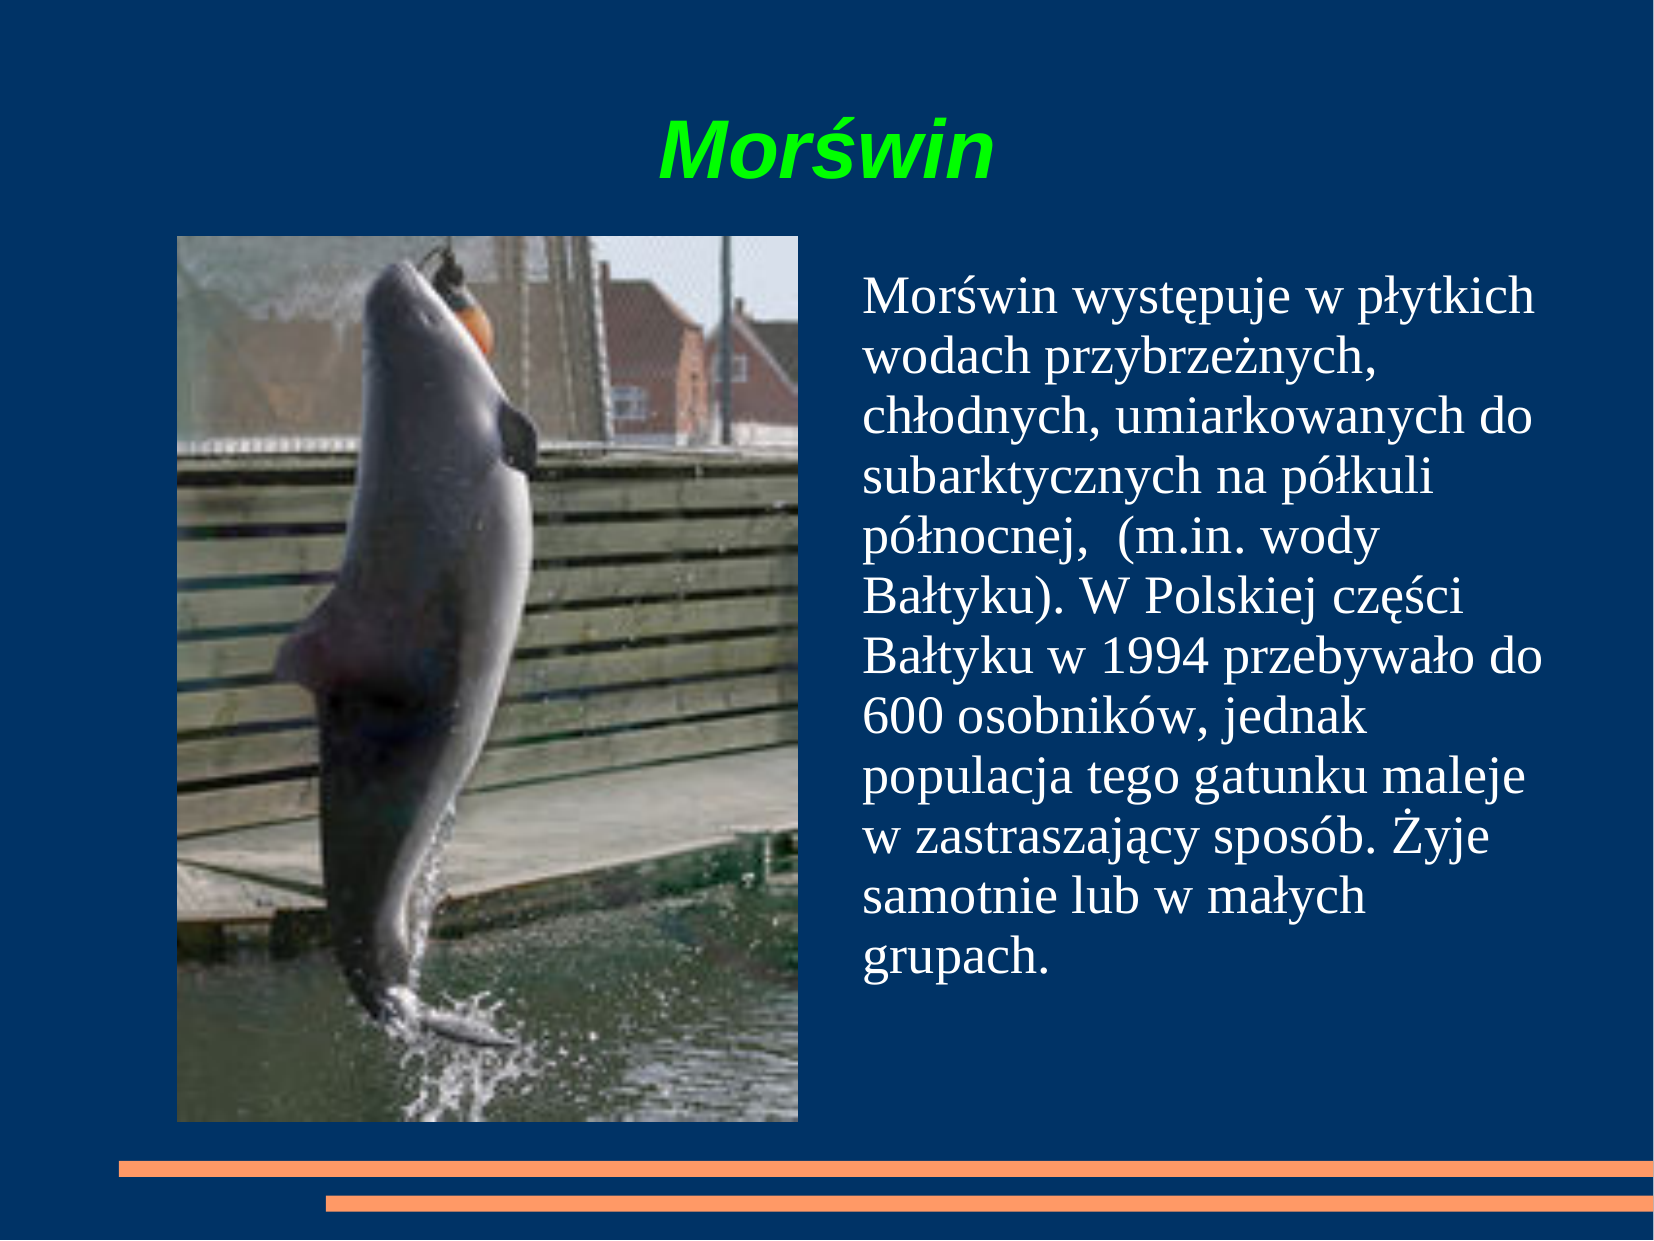

# Morświn
Morświn występuje w płytkich wodach przybrzeżnych, chłodnych, umiarkowanych do subarktycznych na półkuli północnej, (m.in. wody Bałtyku). W Polskiej części Bałtyku w 1994 przebywało do 600 osobników, jednak populacja tego gatunku maleje w zastraszający sposób. Żyje samotnie lub w małych grupach.